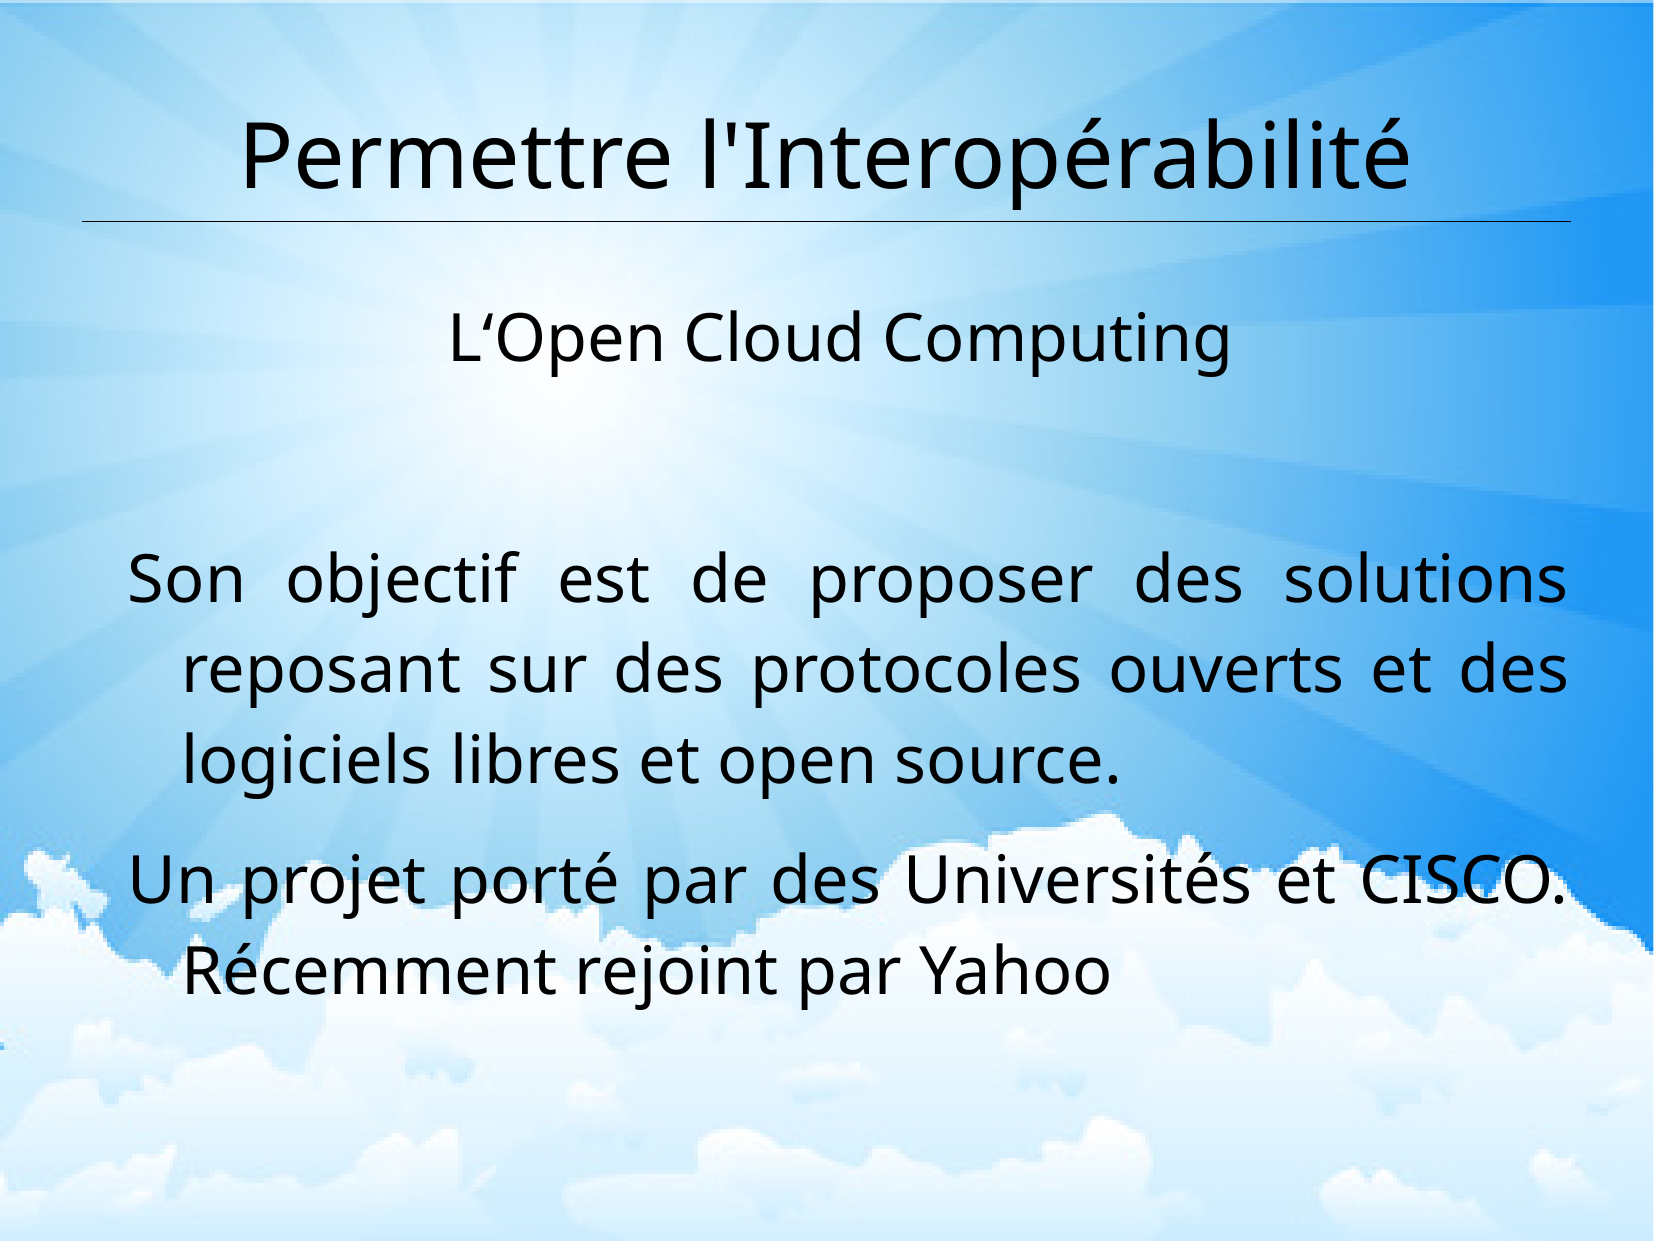

# Permettre l'Interopérabilité
L‘Open Cloud Computing
Son objectif est de proposer des solutions reposant sur des protocoles ouverts et des logiciels libres et open source.
Un projet porté par des Universités et CISCO. Récemment rejoint par Yahoo